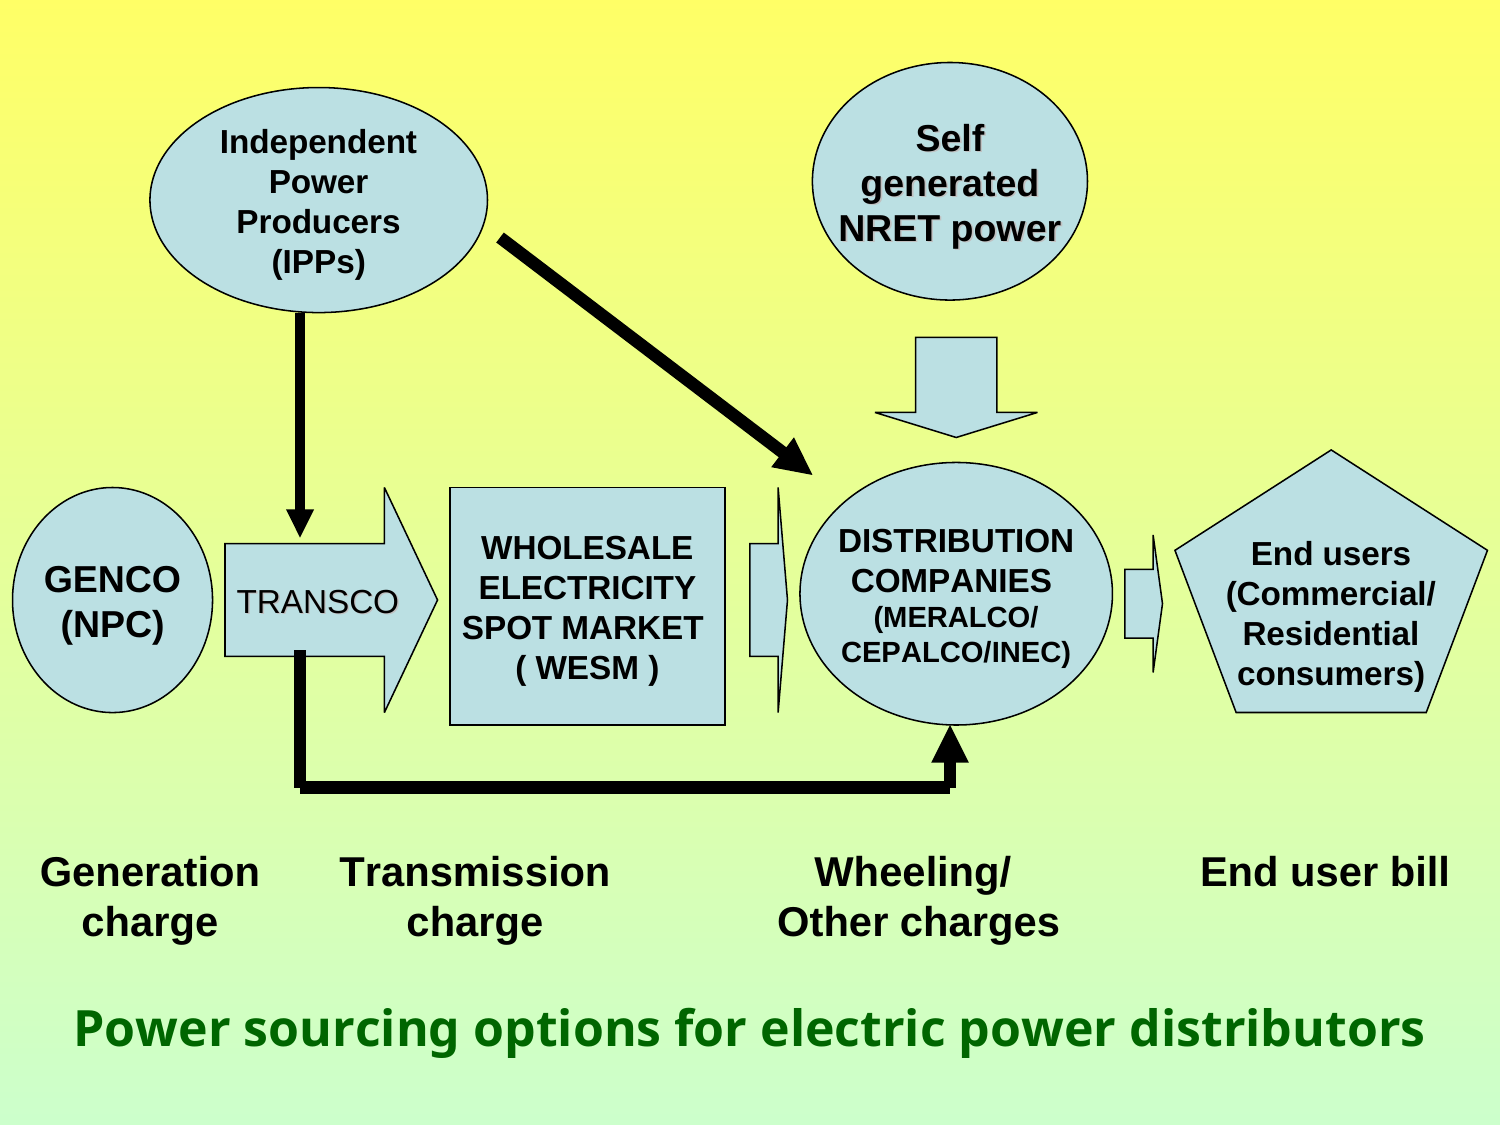

| MISSION IMPOSSIBLE By Marit Stinus-Remonde Electricity rates unreasonably high |
| --- |
| MISSION IMPOSSIBLE By Marit Stinus-Remonde Electricity rates unreasonably high |
| --- |
Self
generated
NRET power
Independent
Power
Producers
(IPPs)
End users
(Commercial/
Residential
consumers)
DISTRIBUTION
COMPANIES
(MERALCO/
CEPALCO/INEC)
GENCO
(NPC)
TRANSCO
WHOLESALE
ELECTRICITY
SPOT MARKET
( WESM )
Generation charge
Transmission charge
Wheeling/ Other charges
End user bill
# Power sourcing options for electric power distributors